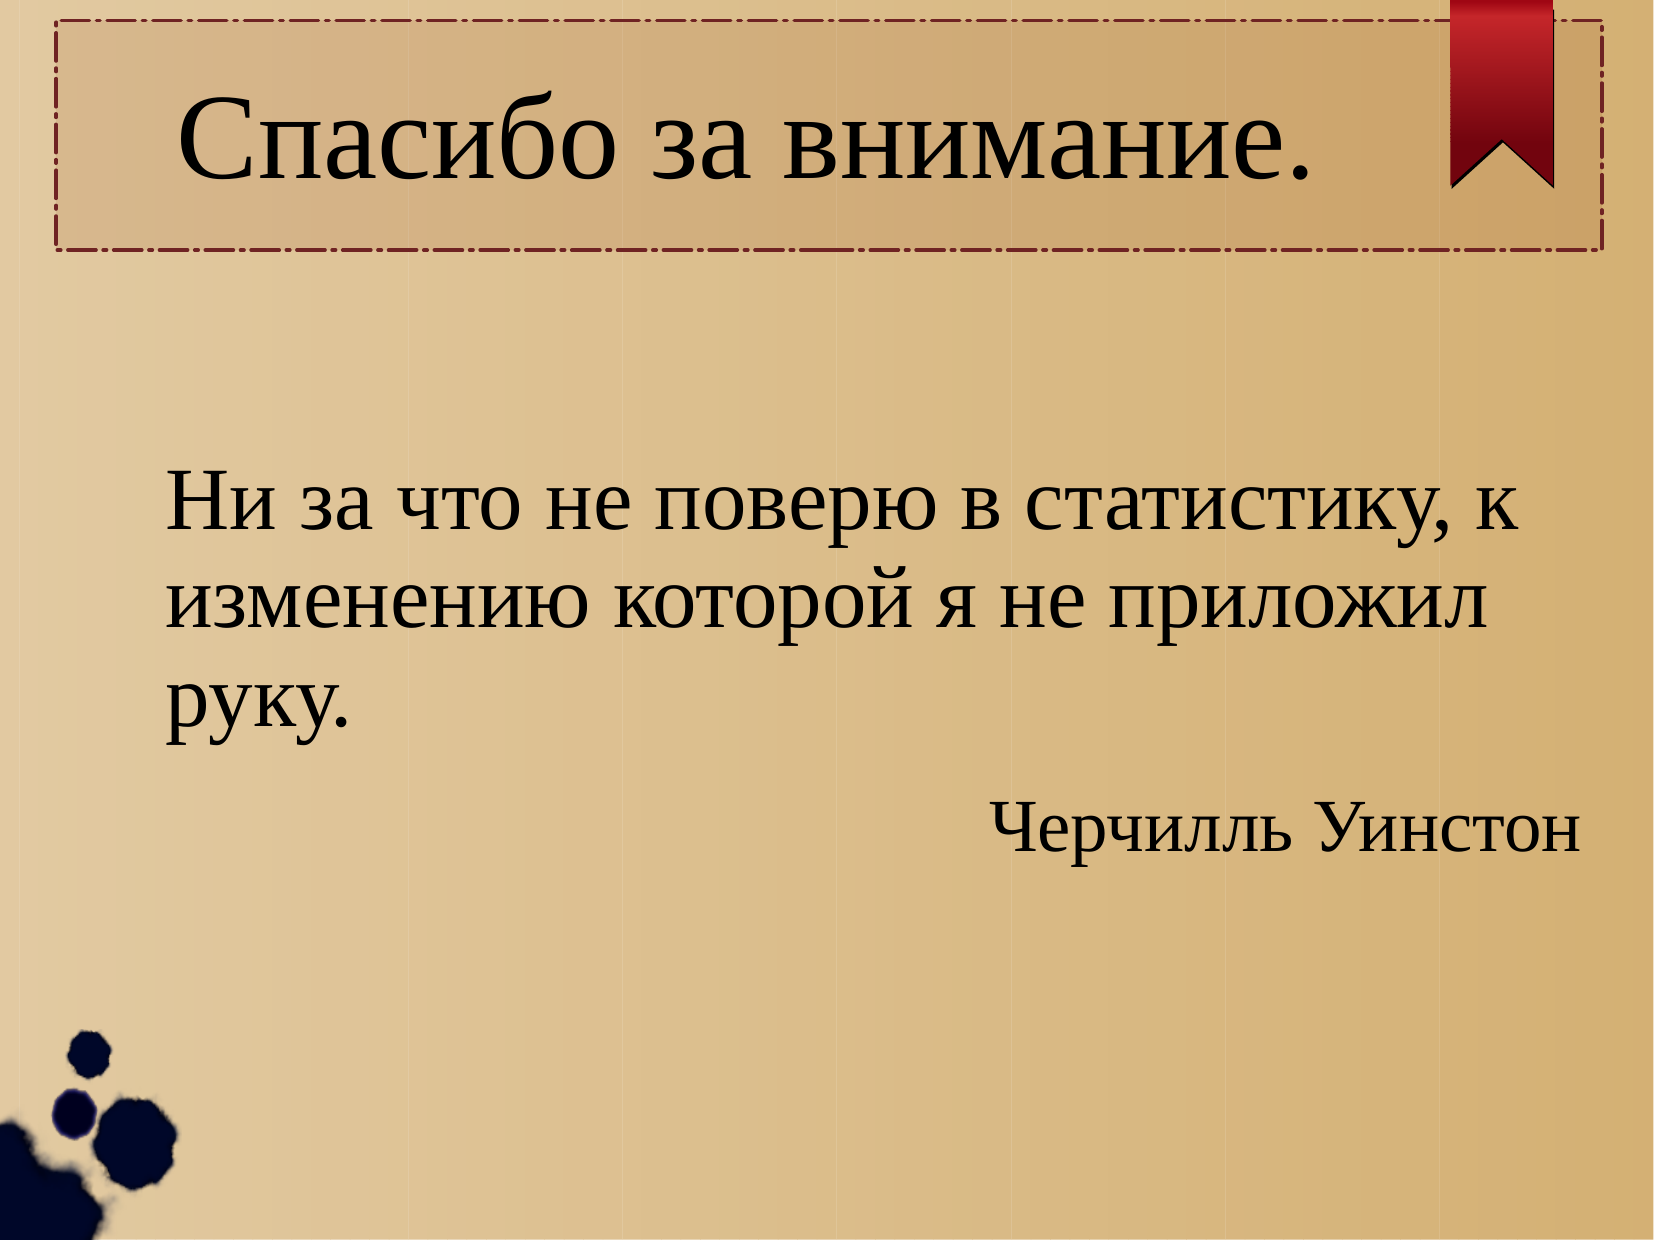

# Спасибо за внимание.
Ни за что не поверю в статистику, к изменению которой я не приложил руку.
Черчилль Уинстон